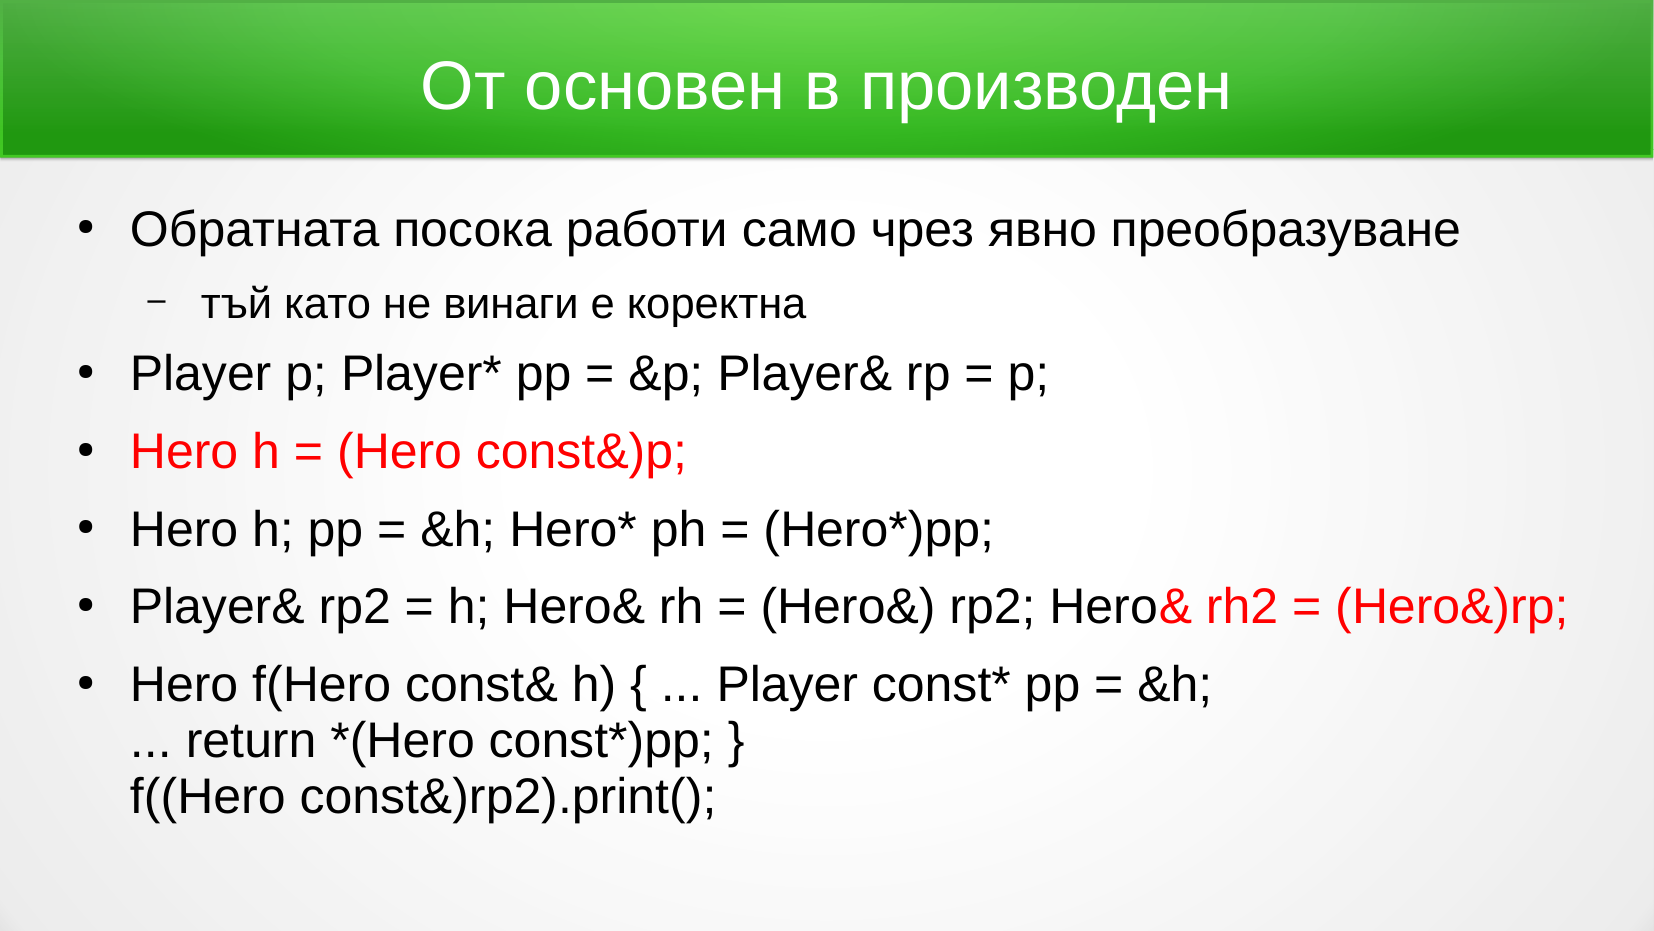

# От основен в производен
Обратната посока работи само чрез явно преобразуване
тъй като не винаги е коректна
Player p; Player* pp = &p; Player& rp = p;
Hero h = (Hero const&)p;
Hero h; pp = &h; Hero* ph = (Hero*)pp;
Player& rp2 = h; Hero& rh = (Hero&) rp2; Hero& rh2 = (Hero&)rp;
Hero f(Hero const& h) { ... Player const* pp = &h;
... return *(Hero const*)pp; }
f((Hero const&)rp2).print();